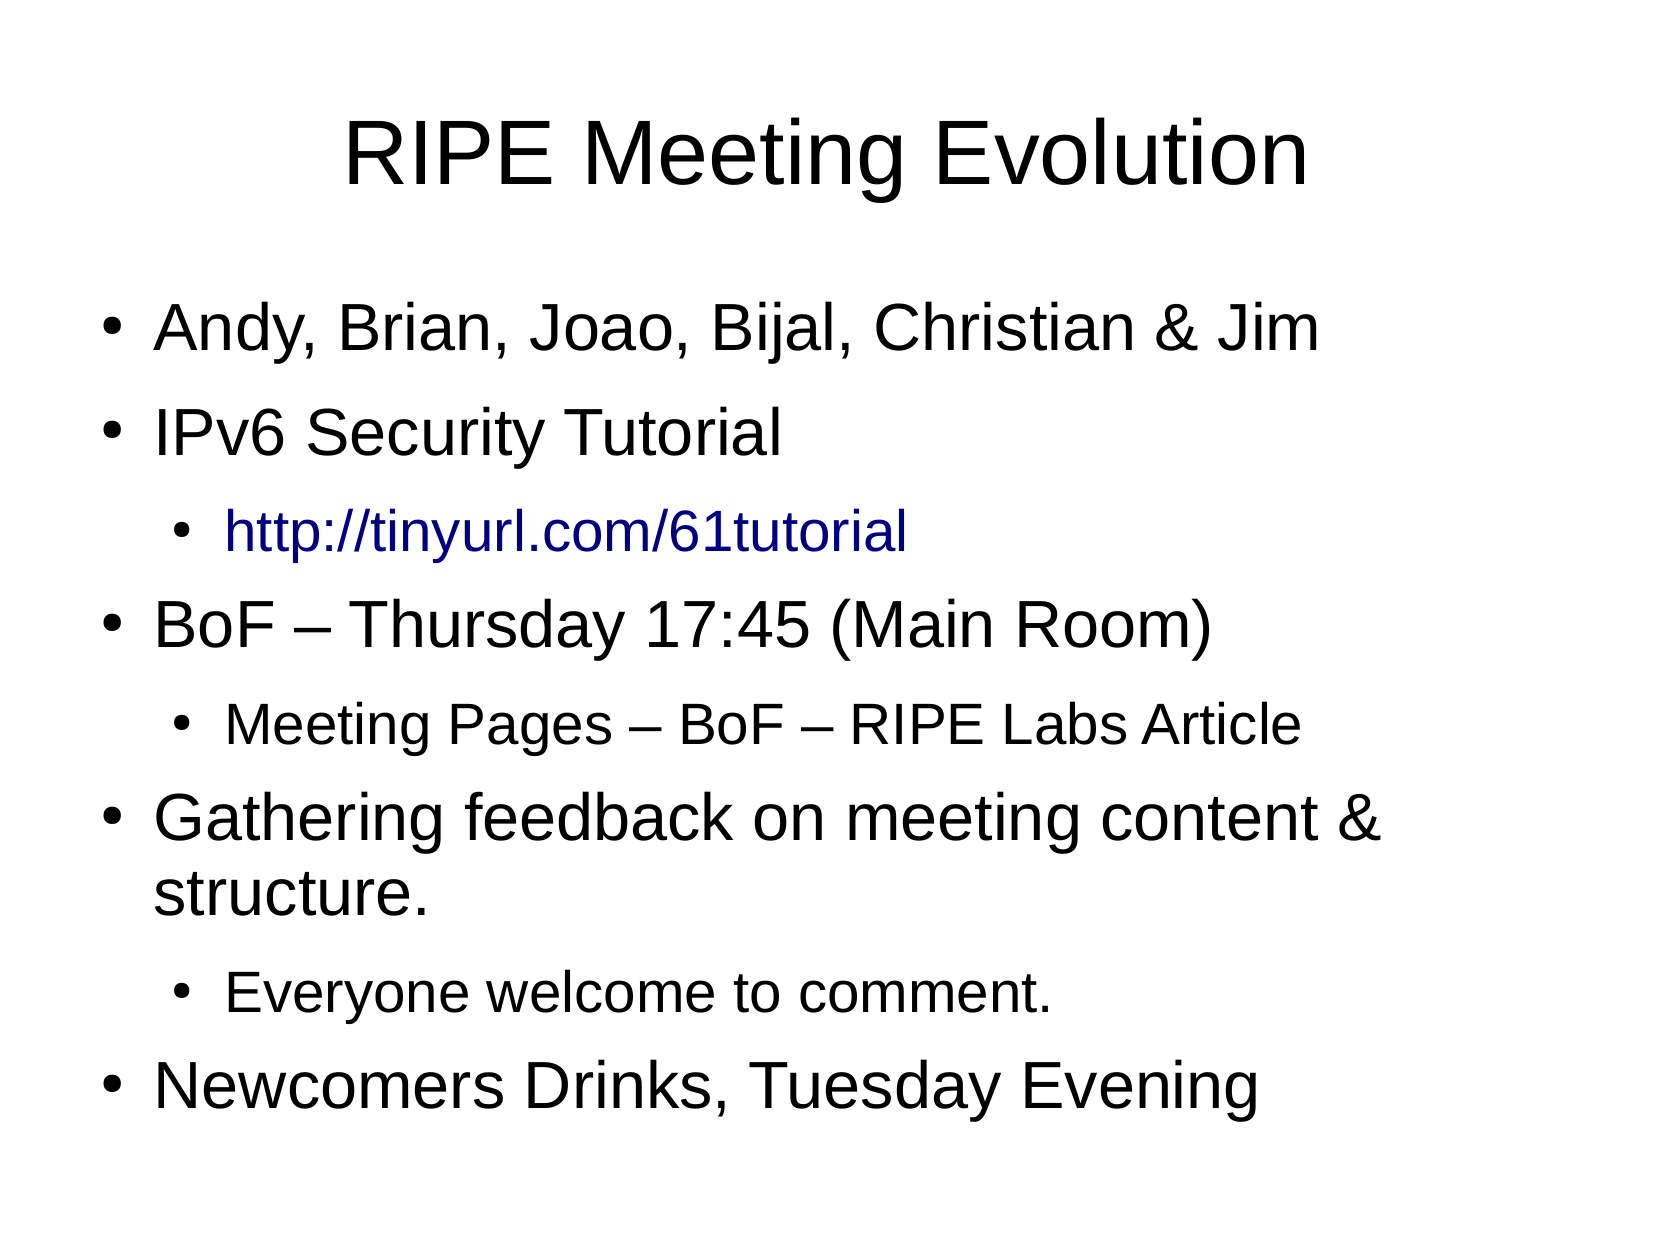

# RIPE Meeting Evolution
Andy, Brian, Joao, Bijal, Christian & Jim
IPv6 Security Tutorial
http://tinyurl.com/61tutorial
BoF – Thursday 17:45 (Main Room)
Meeting Pages – BoF – RIPE Labs Article
Gathering feedback on meeting content & structure.
Everyone welcome to comment.
Newcomers Drinks, Tuesday Evening